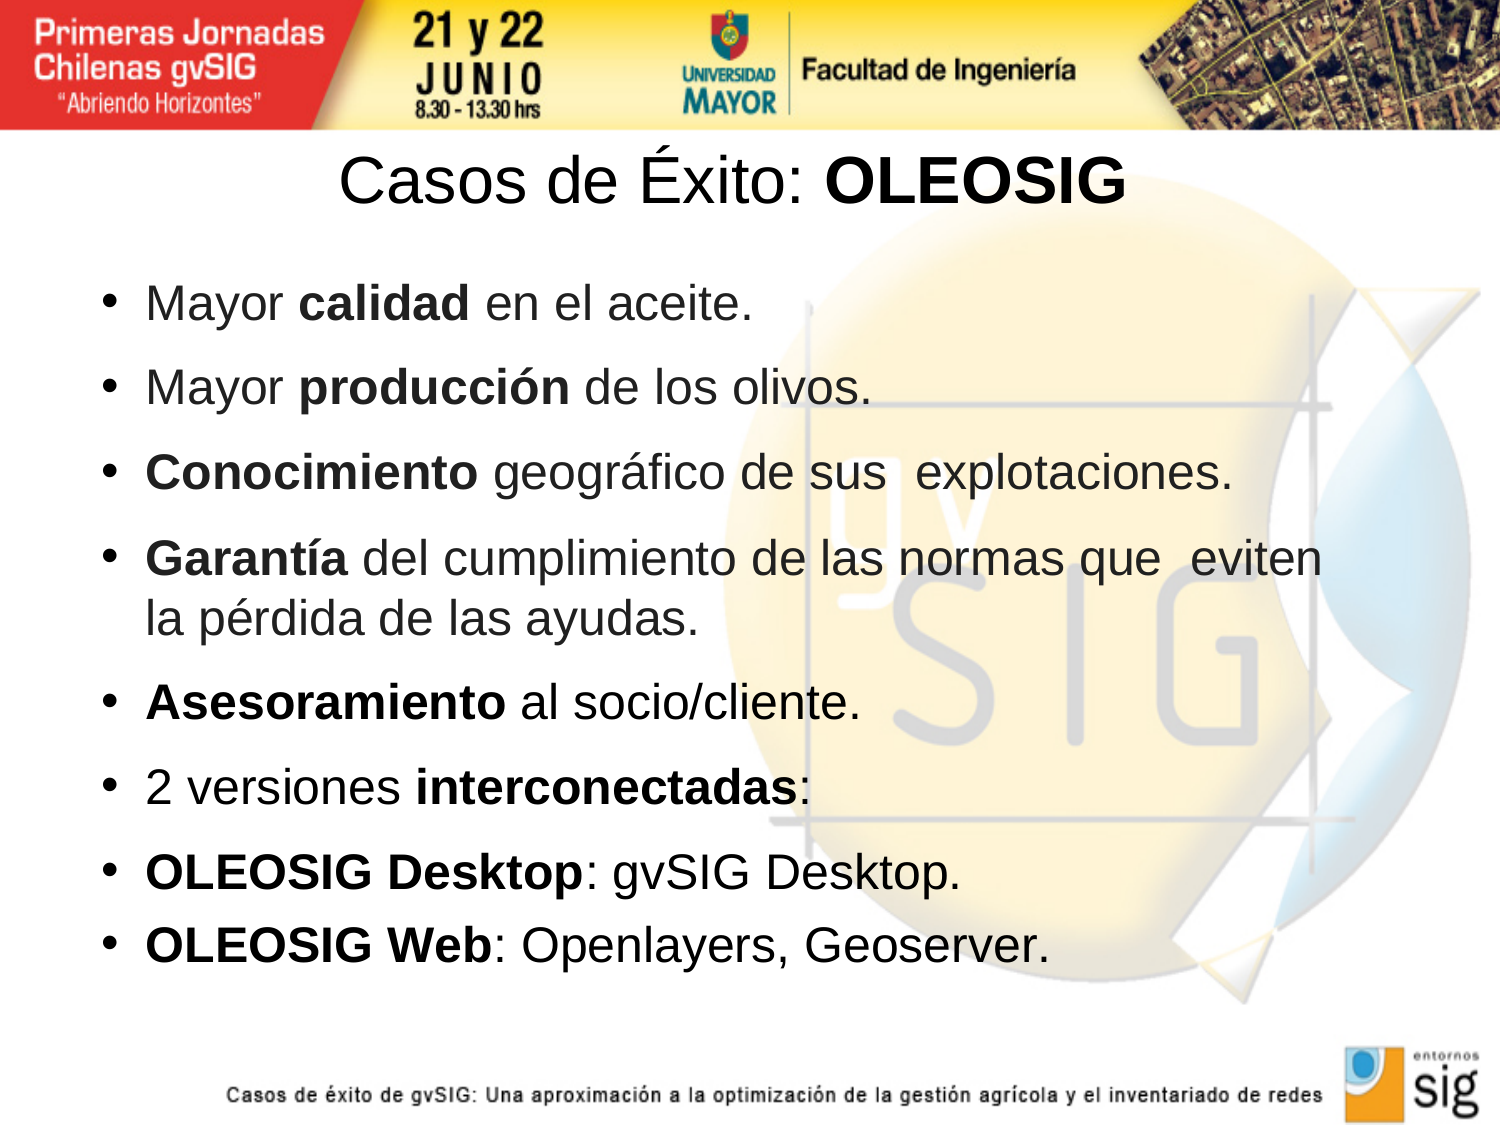

# Casos de Éxito: OLEOSIG
Mayor calidad en el aceite.
Mayor producción de los olivos.
Conocimiento geográfico de sus explotaciones.
Garantía del cumplimiento de las normas que eviten la pérdida de las ayudas.
Asesoramiento al socio/cliente.
2 versiones interconectadas:
OLEOSIG Desktop: gvSIG Desktop.
OLEOSIG Web: Openlayers, Geoserver.